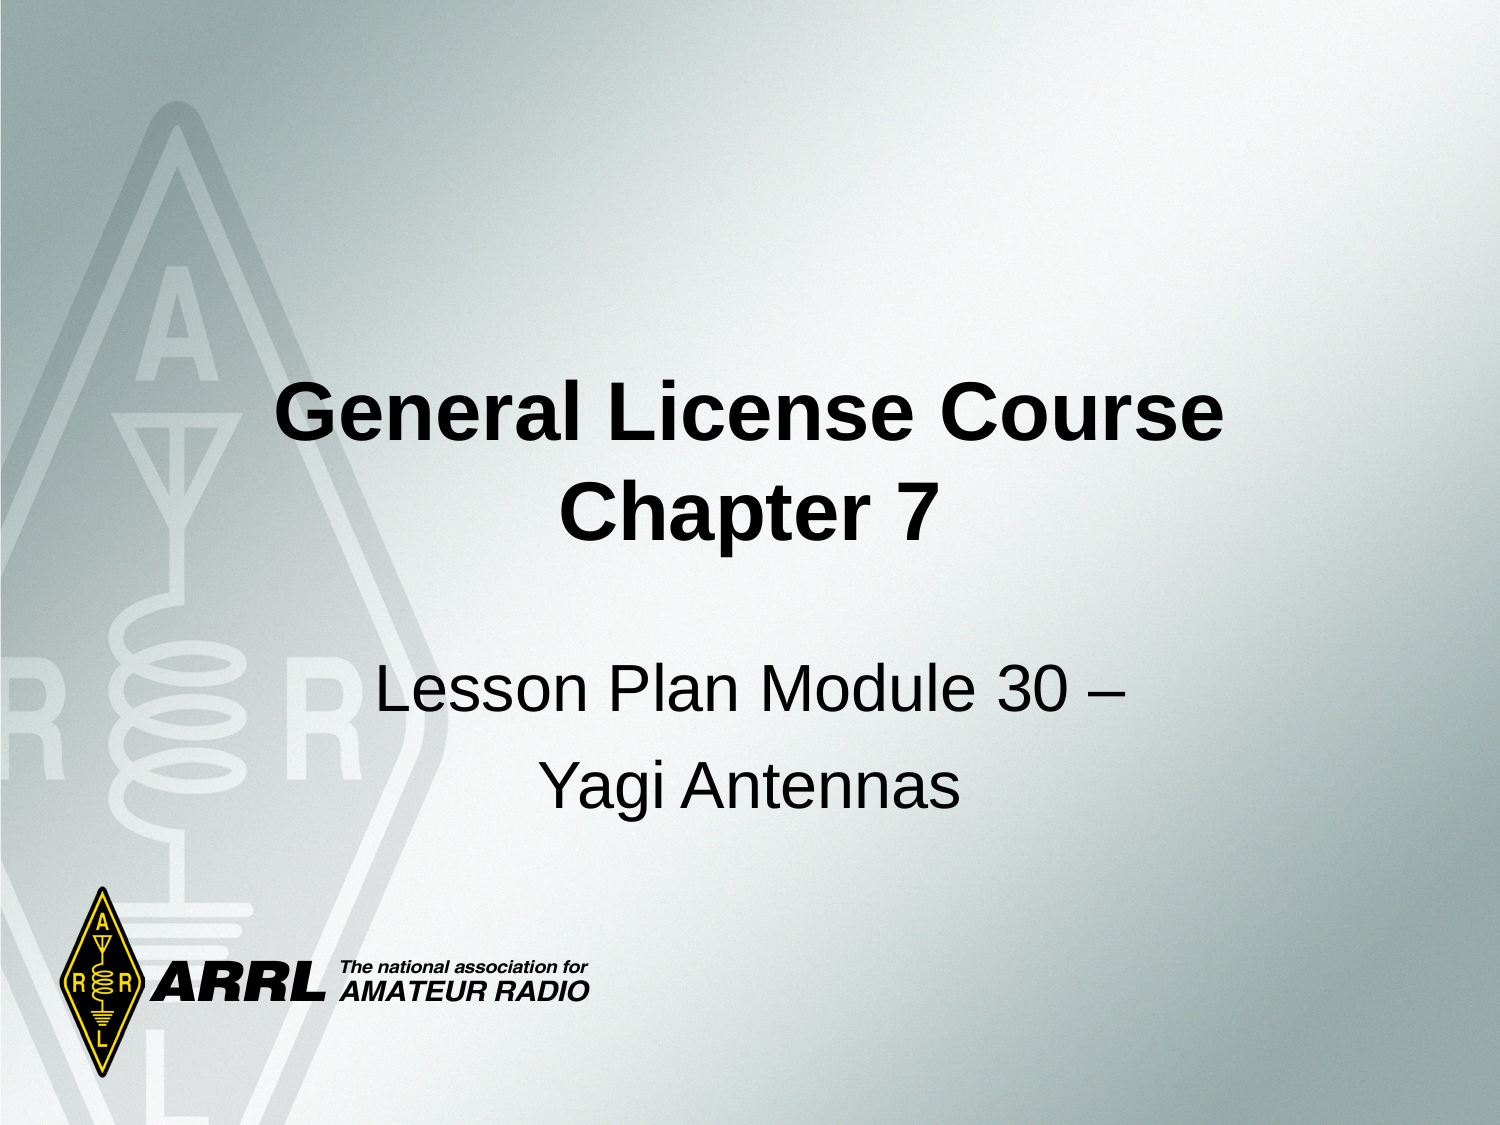

# General License Course Chapter 7
Lesson Plan Module 30 –
Yagi Antennas